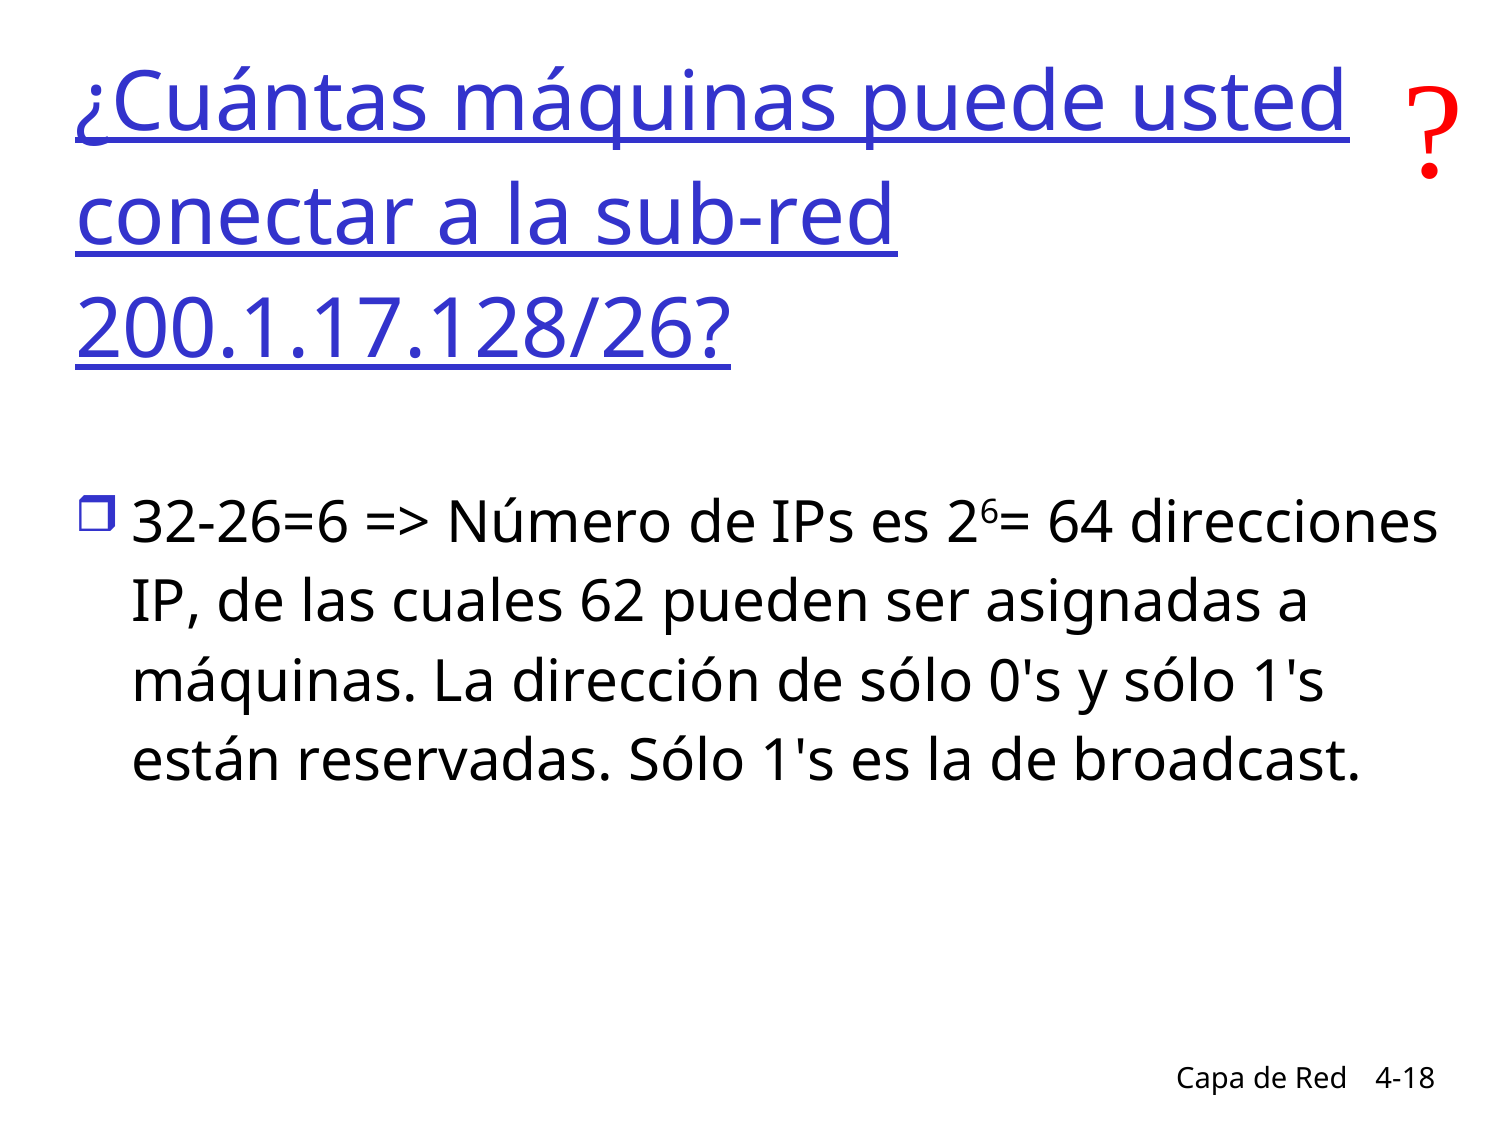

?
# ¿Cuántas máquinas puede usted conectar a la sub-red 200.1.17.128/26?
32-26=6 => Número de IPs es 26= 64 direcciones IP, de las cuales 62 pueden ser asignadas a máquinas. La dirección de sólo 0's y sólo 1's están reservadas. Sólo 1's es la de broadcast.
18